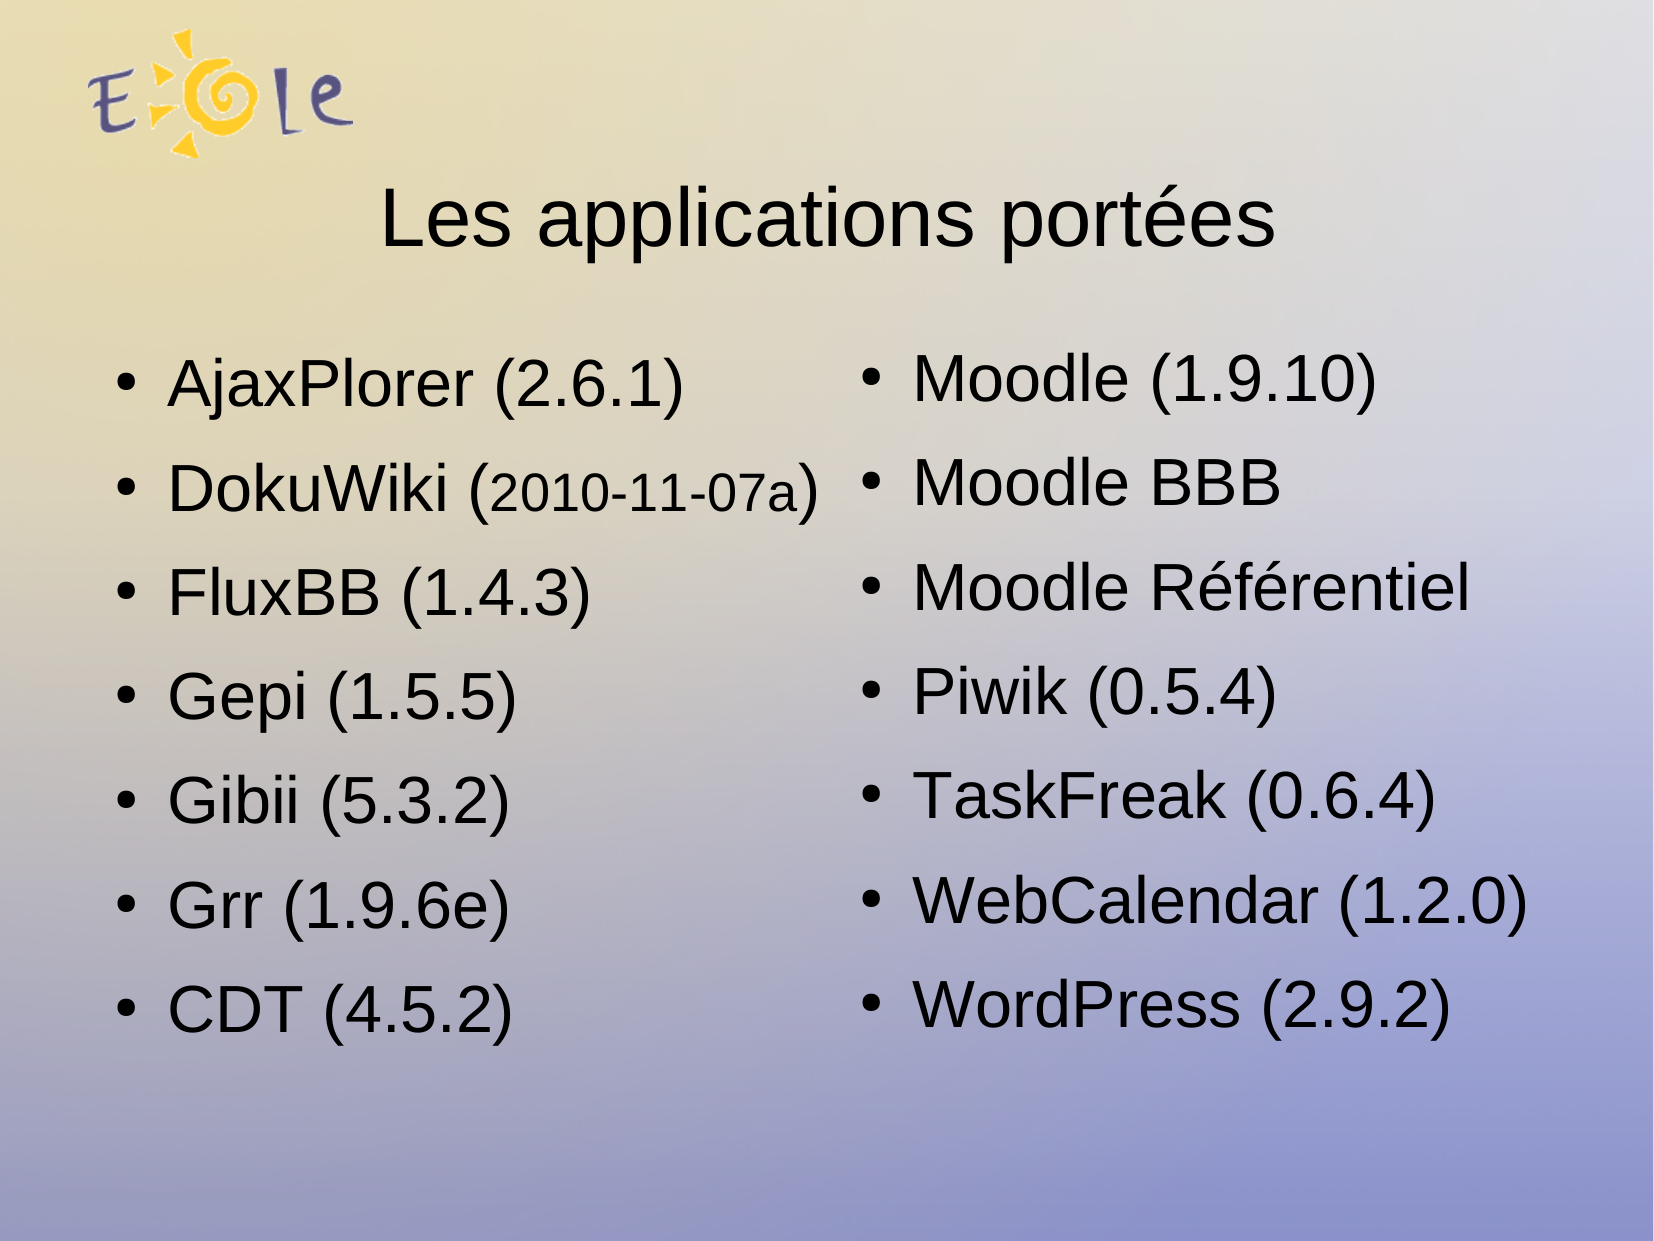

# Les applications portées
Moodle (1.9.10)
Moodle BBB
Moodle Référentiel
Piwik (0.5.4)
TaskFreak (0.6.4)
WebCalendar (1.2.0)
WordPress (2.9.2)
AjaxPlorer (2.6.1)
DokuWiki (2010-11-07a)
FluxBB (1.4.3)
Gepi (1.5.5)
Gibii (5.3.2)
Grr (1.9.6e)
CDT (4.5.2)